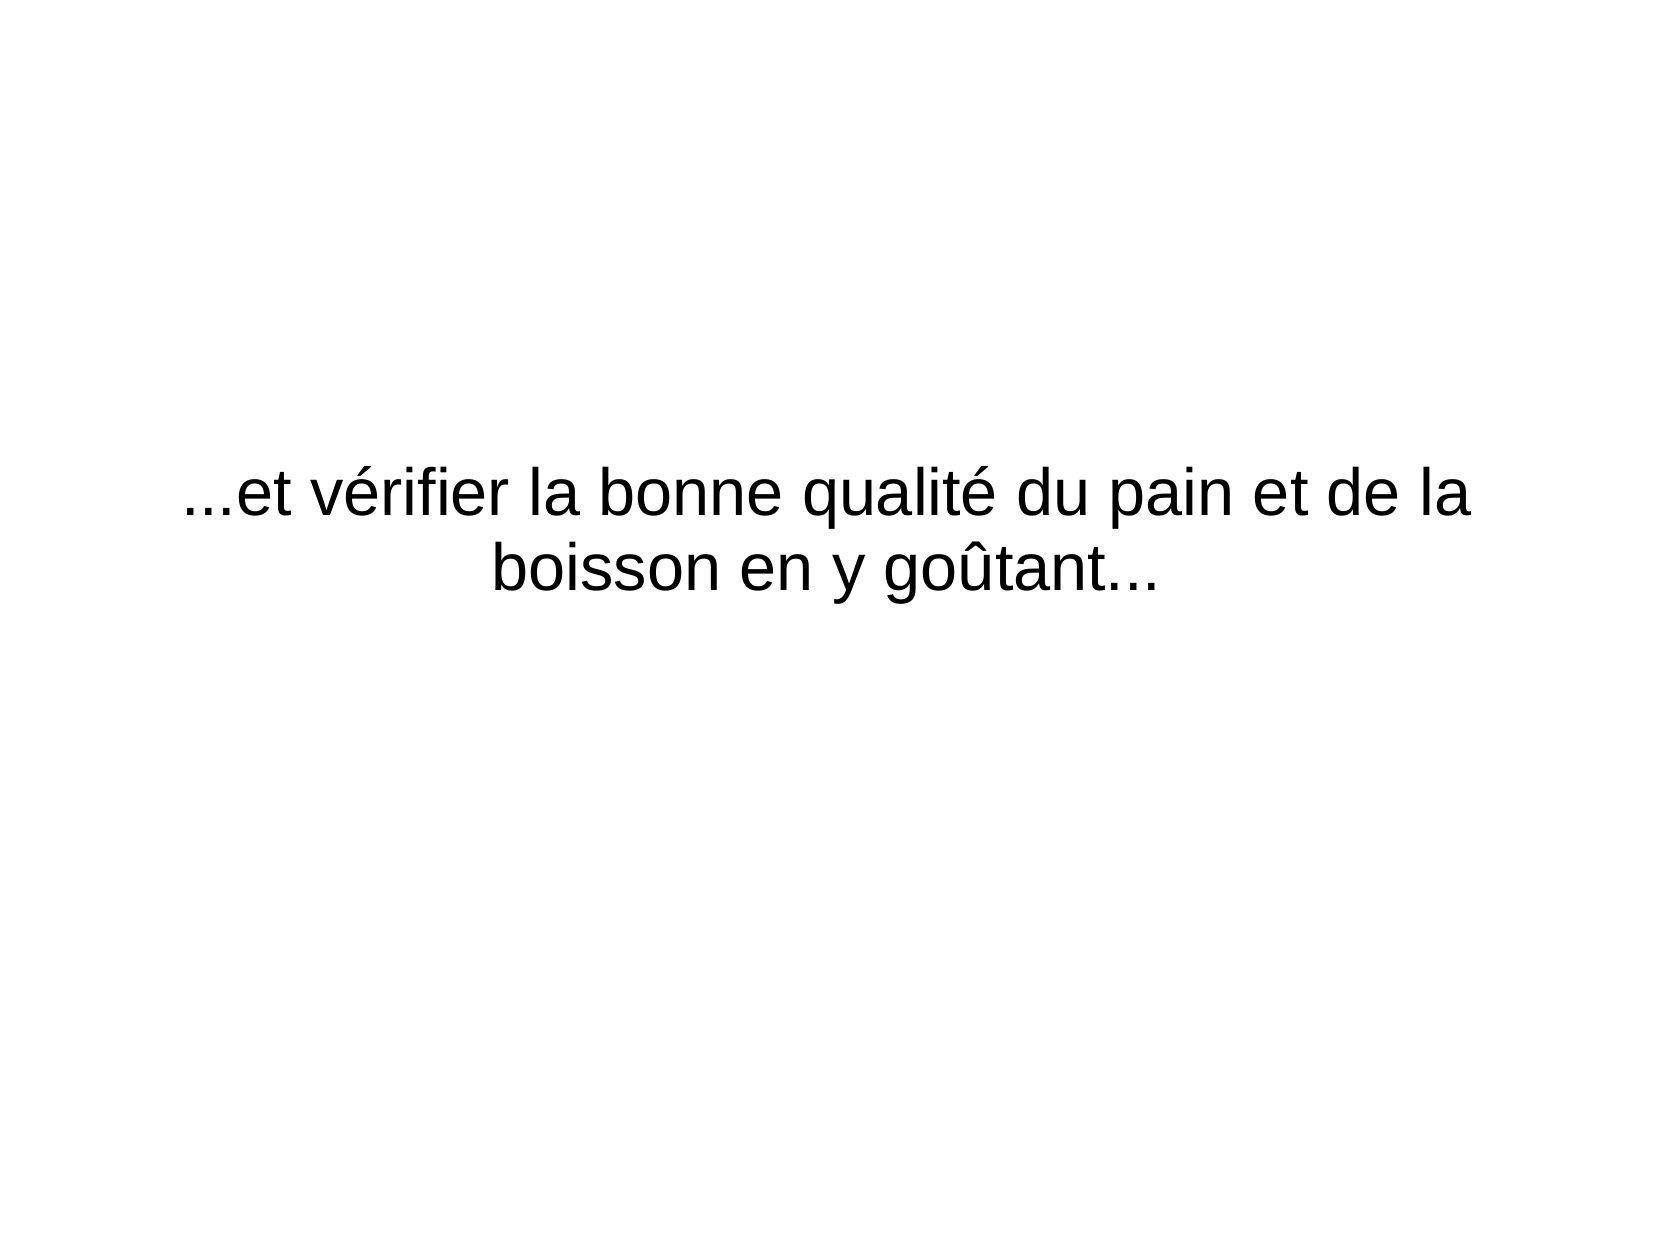

# ...et vérifier la bonne qualité du pain et de la boisson en y goûtant...